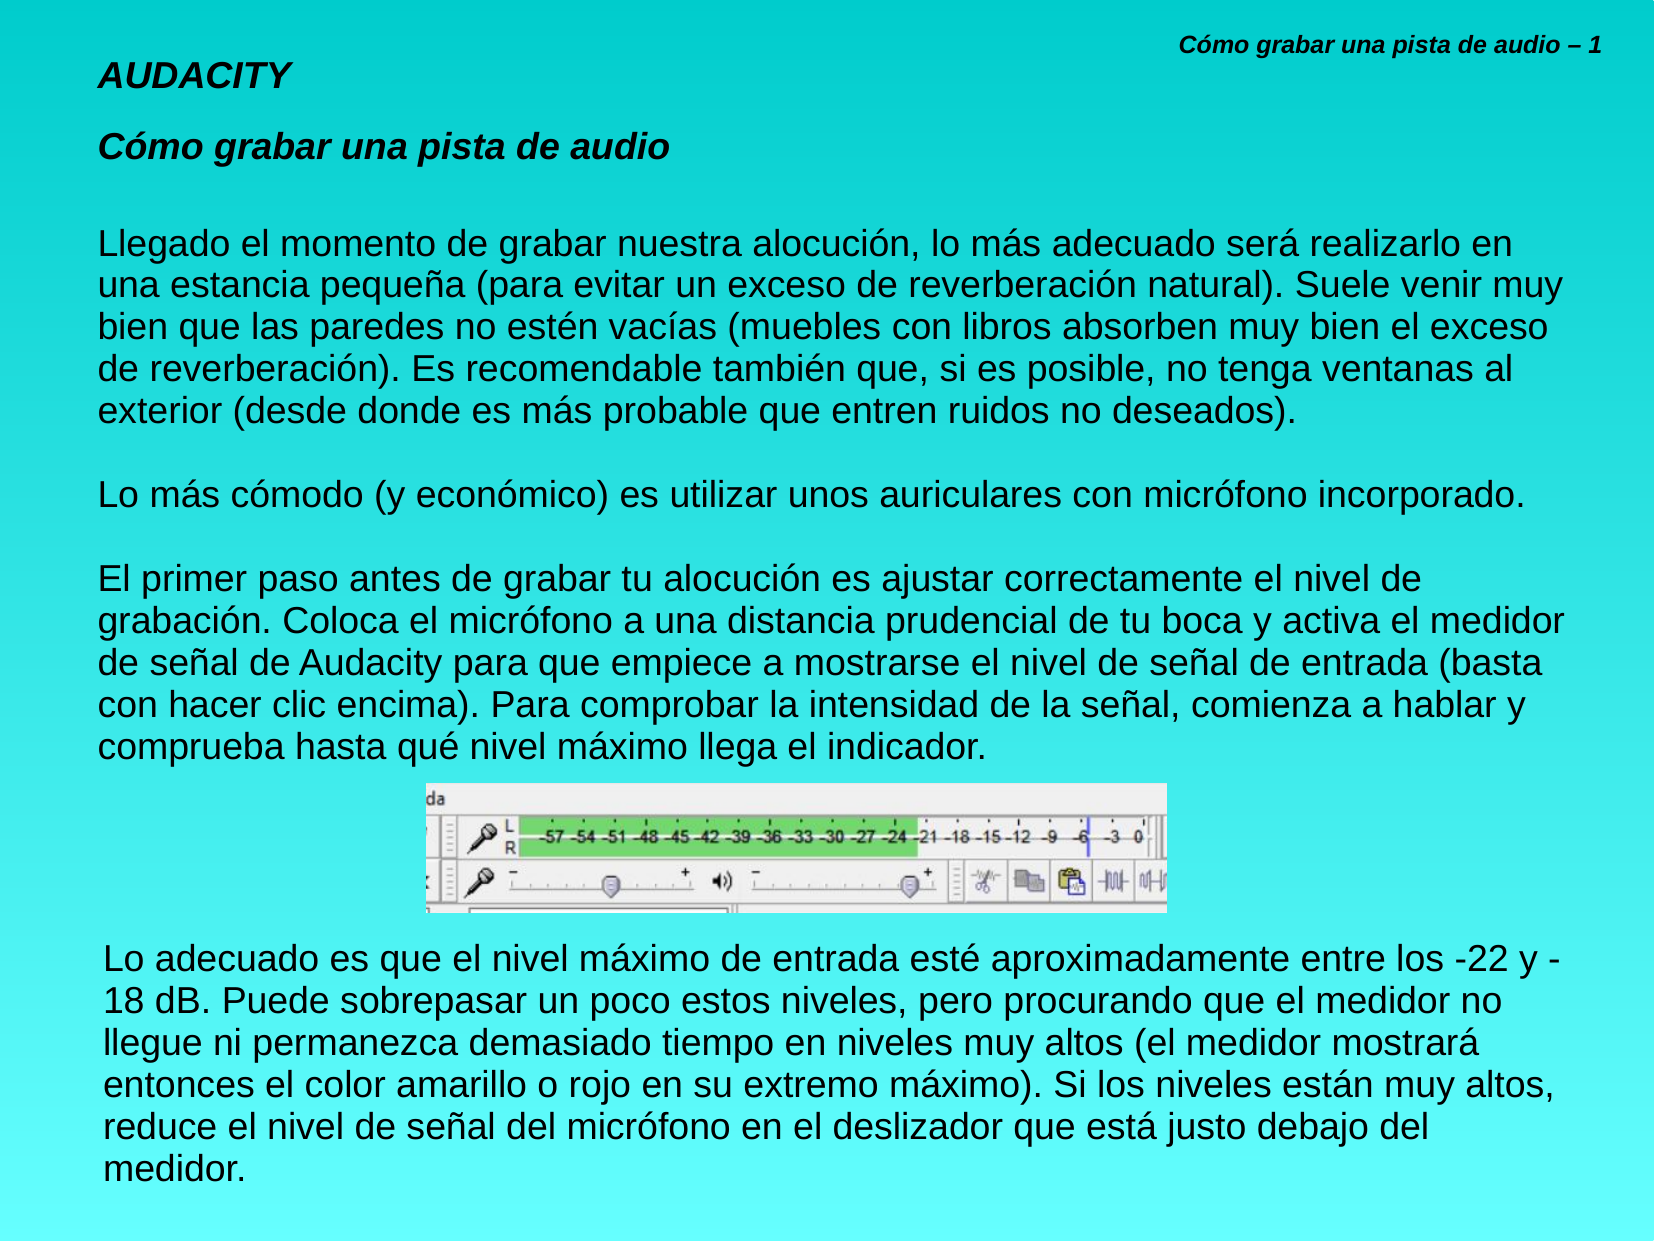

Cómo grabar una pista de audio – 1
AUDACITY
Cómo grabar una pista de audio
Llegado el momento de grabar nuestra alocución, lo más adecuado será realizarlo en una estancia pequeña (para evitar un exceso de reverberación natural). Suele venir muy bien que las paredes no estén vacías (muebles con libros absorben muy bien el exceso de reverberación). Es recomendable también que, si es posible, no tenga ventanas al exterior (desde donde es más probable que entren ruidos no deseados).
Lo más cómodo (y económico) es utilizar unos auriculares con micrófono incorporado.
El primer paso antes de grabar tu alocución es ajustar correctamente el nivel de grabación. Coloca el micrófono a una distancia prudencial de tu boca y activa el medidor de señal de Audacity para que empiece a mostrarse el nivel de señal de entrada (basta con hacer clic encima). Para comprobar la intensidad de la señal, comienza a hablar y comprueba hasta qué nivel máximo llega el indicador.
Lo adecuado es que el nivel máximo de entrada esté aproximadamente entre los -22 y -18 dB. Puede sobrepasar un poco estos niveles, pero procurando que el medidor no llegue ni permanezca demasiado tiempo en niveles muy altos (el medidor mostrará entonces el color amarillo o rojo en su extremo máximo). Si los niveles están muy altos, reduce el nivel de señal del micrófono en el deslizador que está justo debajo del medidor.